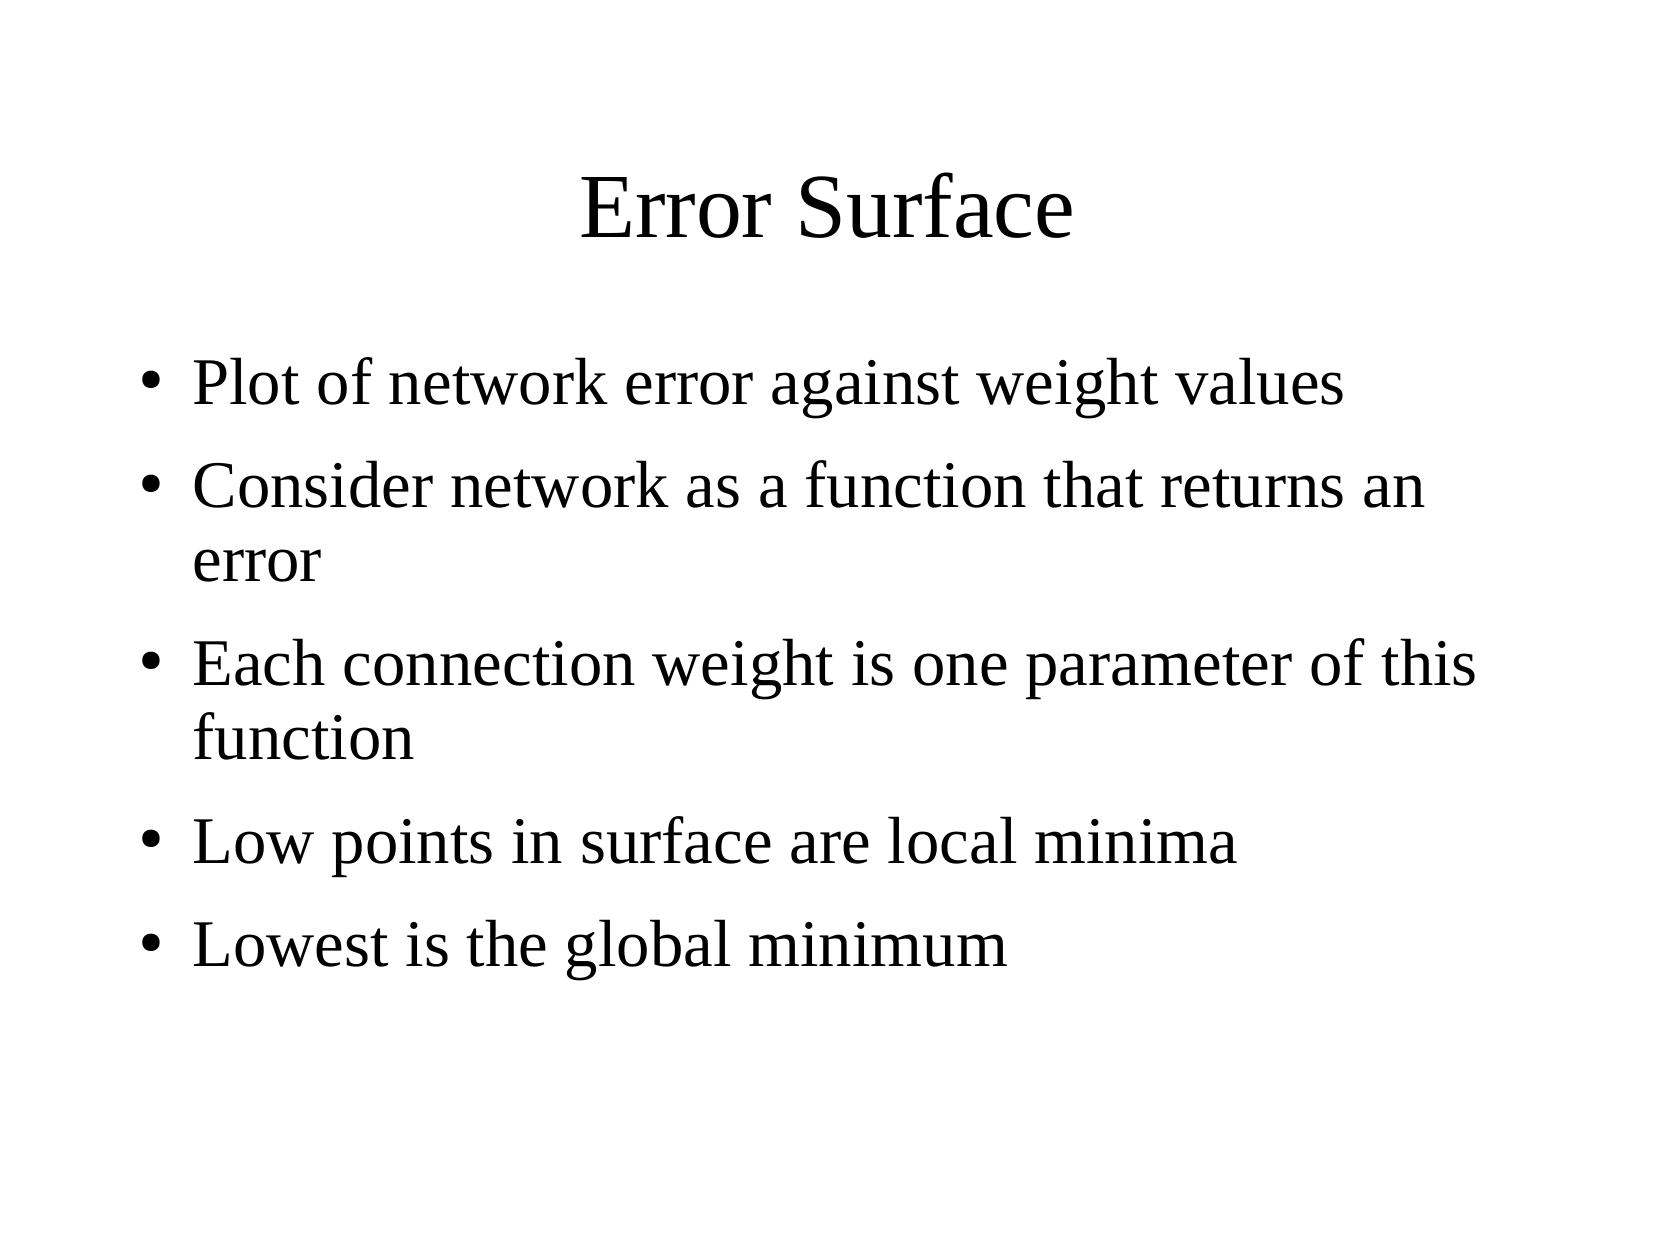

# Error Surface
Plot of network error against weight values
Consider network as a function that returns an error
Each connection weight is one parameter of this function
Low points in surface are local minima
Lowest is the global minimum